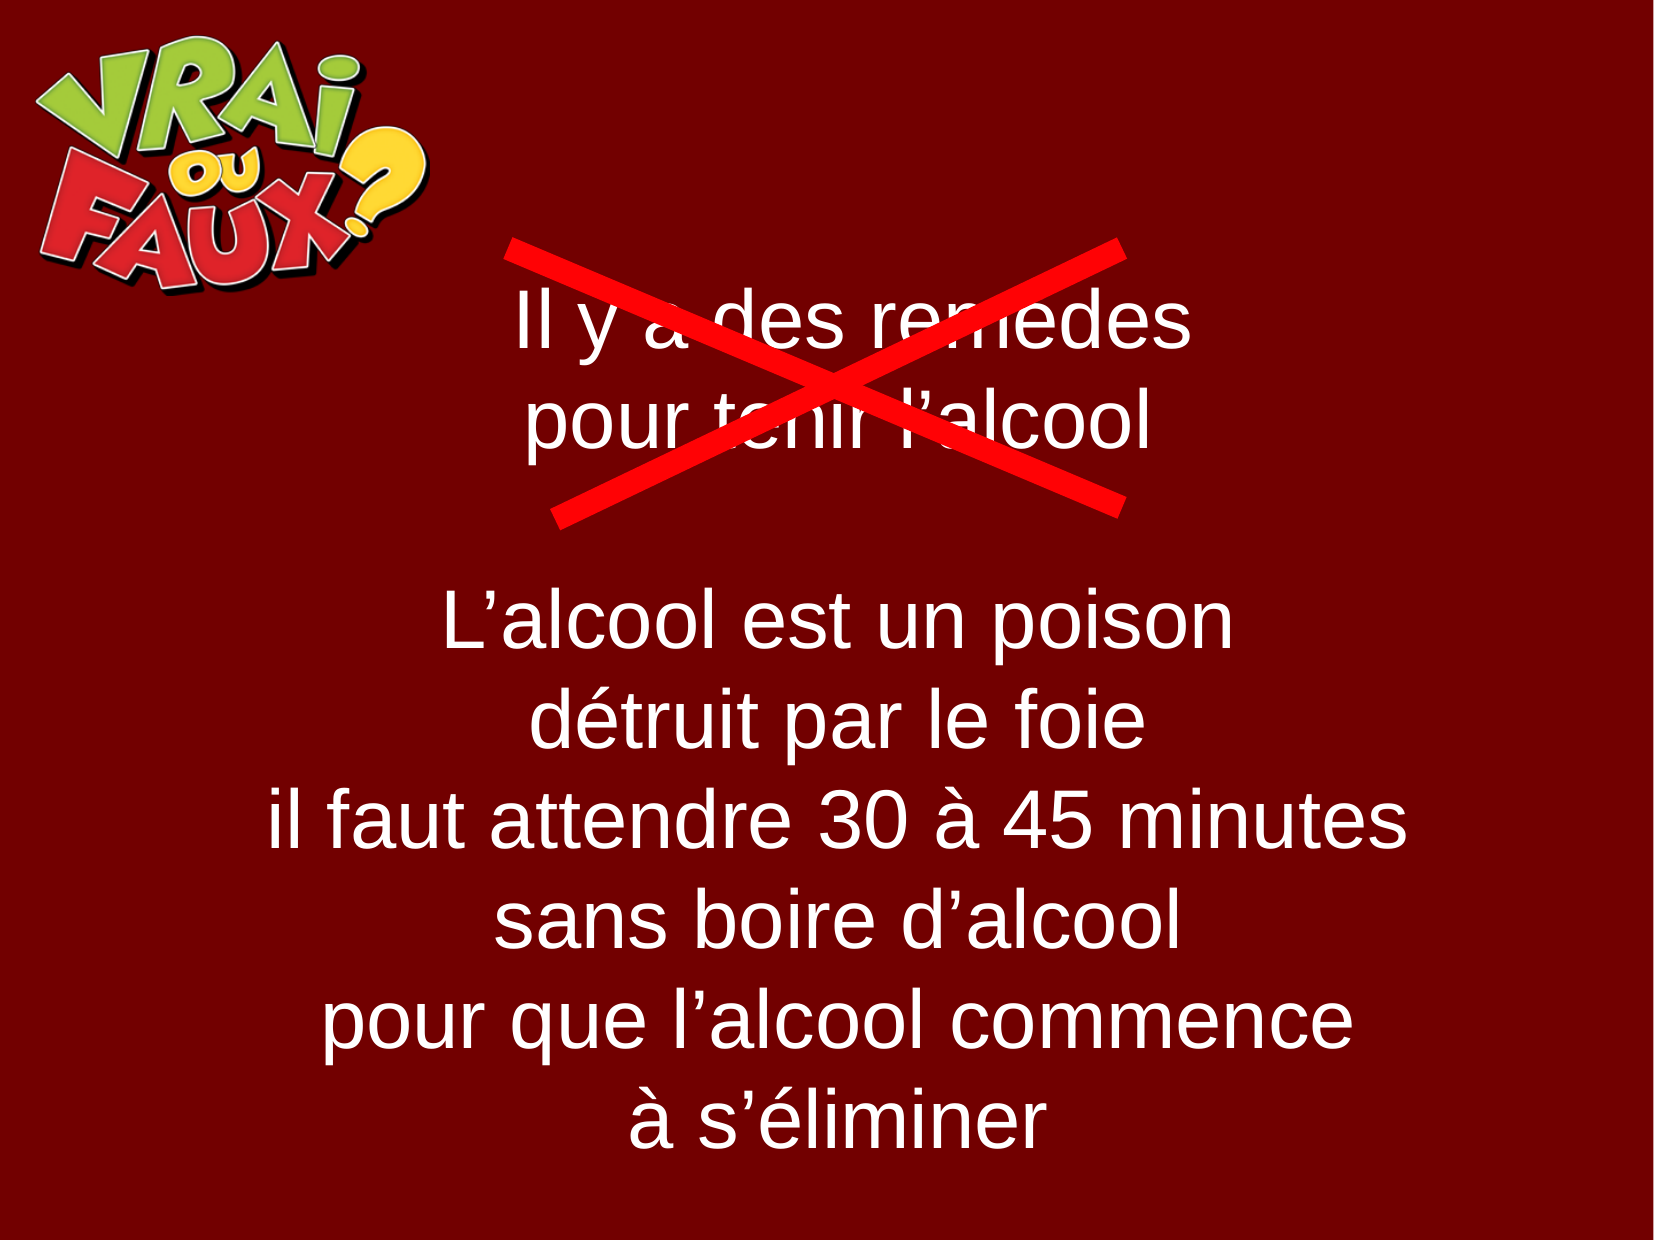

# Il y a des remèdes pour tenir l’alcool L’alcool est un poison détruit par le foie il faut attendre 30 à 45 minutes sans boire d’alcool pour que l’alcool commence à s’éliminer